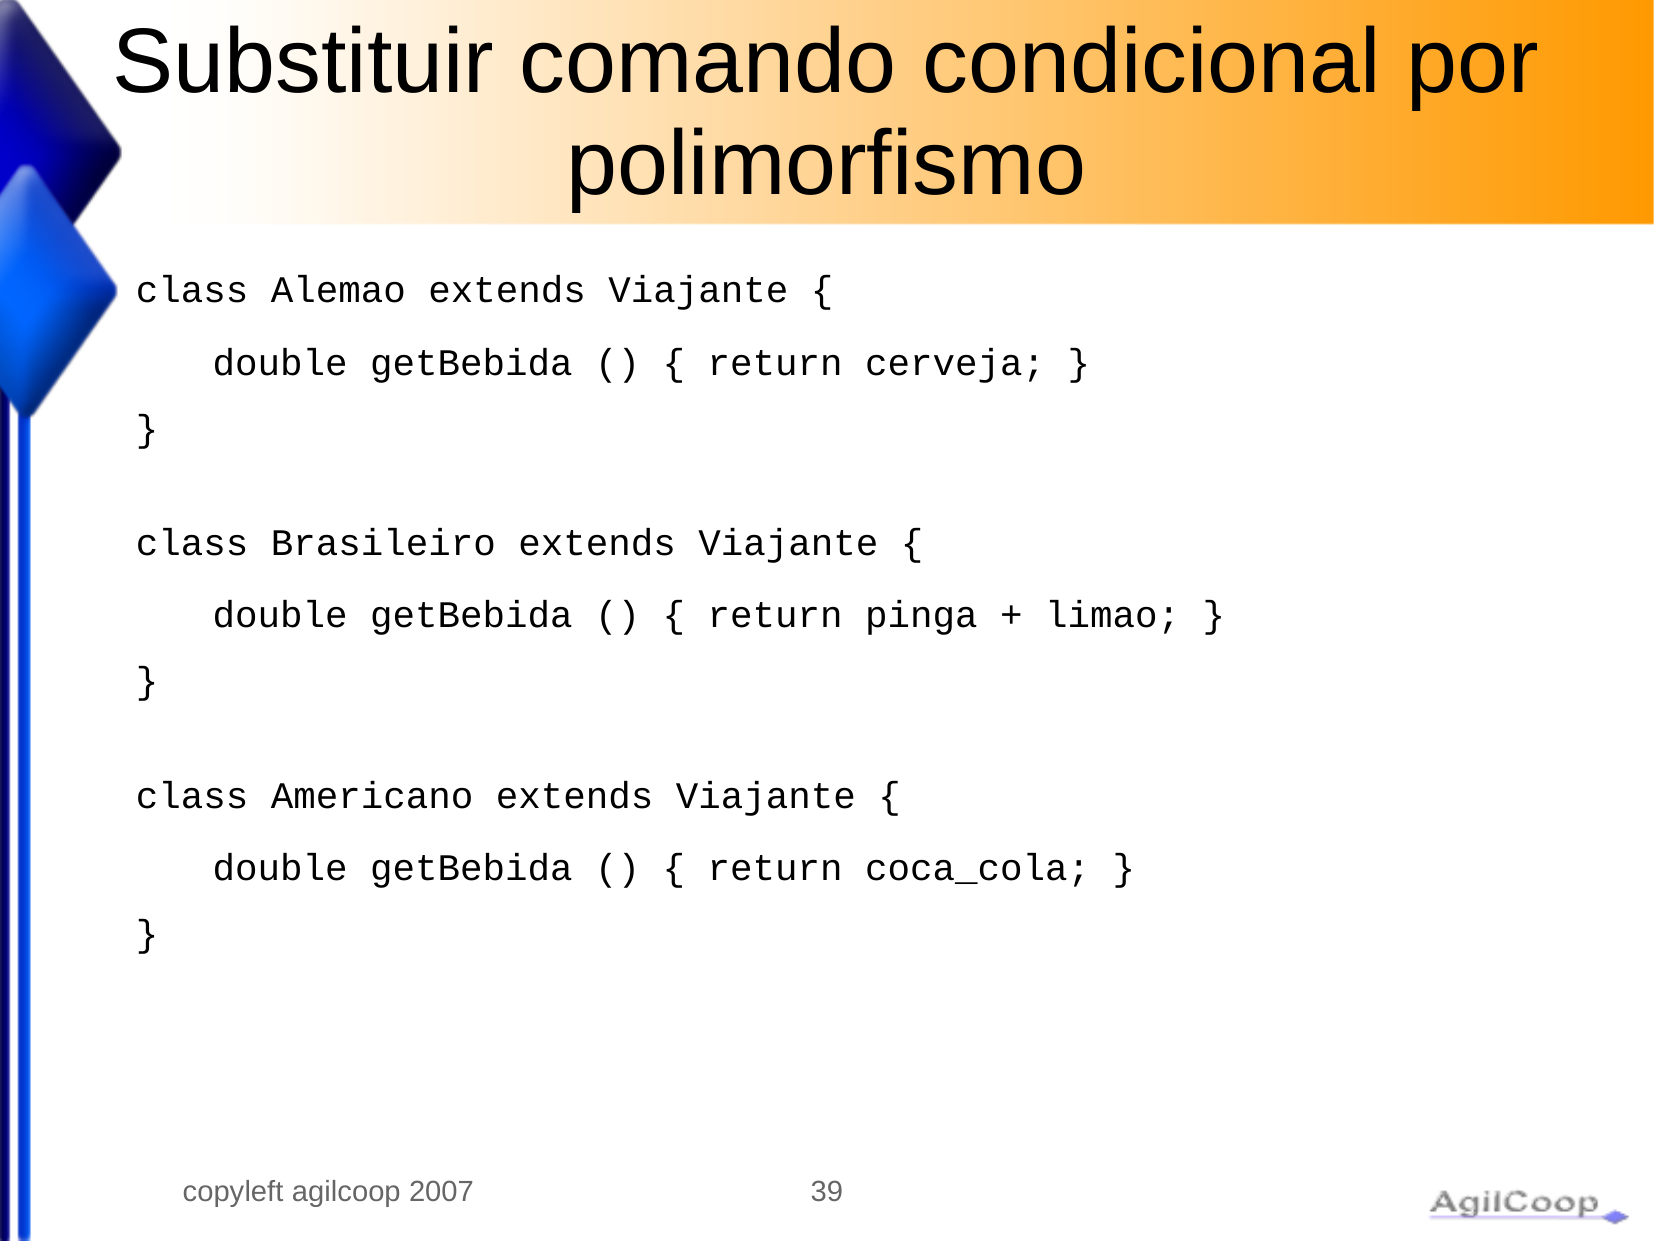

# Substituir comando condicional por polimorfismo
class Alemao extends Viajante {
double getBebida () { return cerveja; }
}
class Brasileiro extends Viajante {
double getBebida () { return pinga + limao; }
}
class Americano extends Viajante {
double getBebida () { return coca_cola; }
}
copyleft agilcoop 2007
39